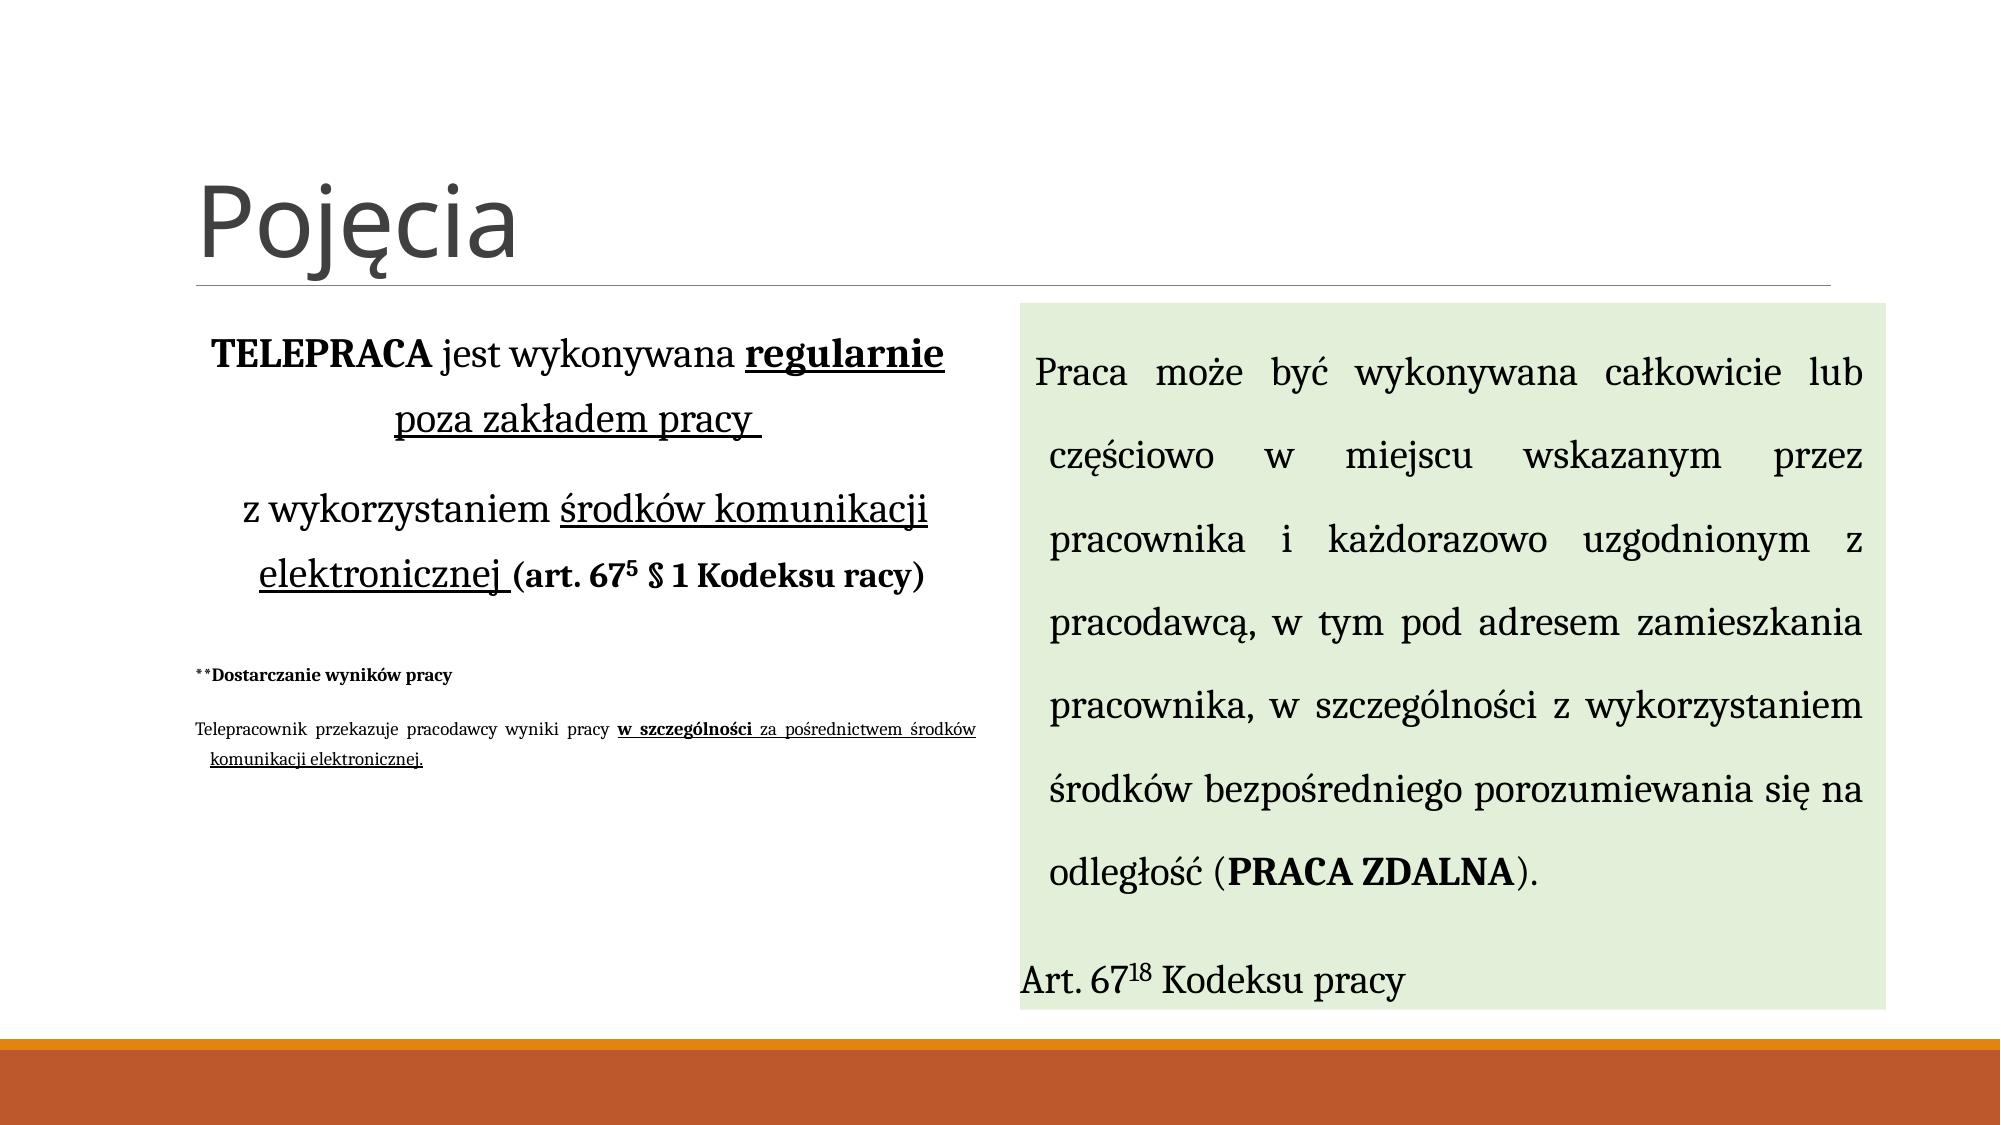

# Pojęcia
TELEPRACA jest wykonywana regularnie poza zakładem pracy
z wykorzystaniem środków komunikacji elektronicznej (art. 675 § 1 Kodeksu racy)
**Dostarczanie wyników pracy
Telepracownik przekazuje pracodawcy wyniki pracy w szczególności za pośrednictwem środków komunikacji elektronicznej.
Praca może być wykonywana całkowicie lub częściowo w miejscu wskazanym przez pracownika i każdorazowo uzgodnionym z pracodawcą, w tym pod adresem zamieszkania pracownika, w szczególności z wykorzystaniem środków bezpośredniego porozumiewania się na odległość (PRACA ZDALNA).
Art. 6718 Kodeksu pracy